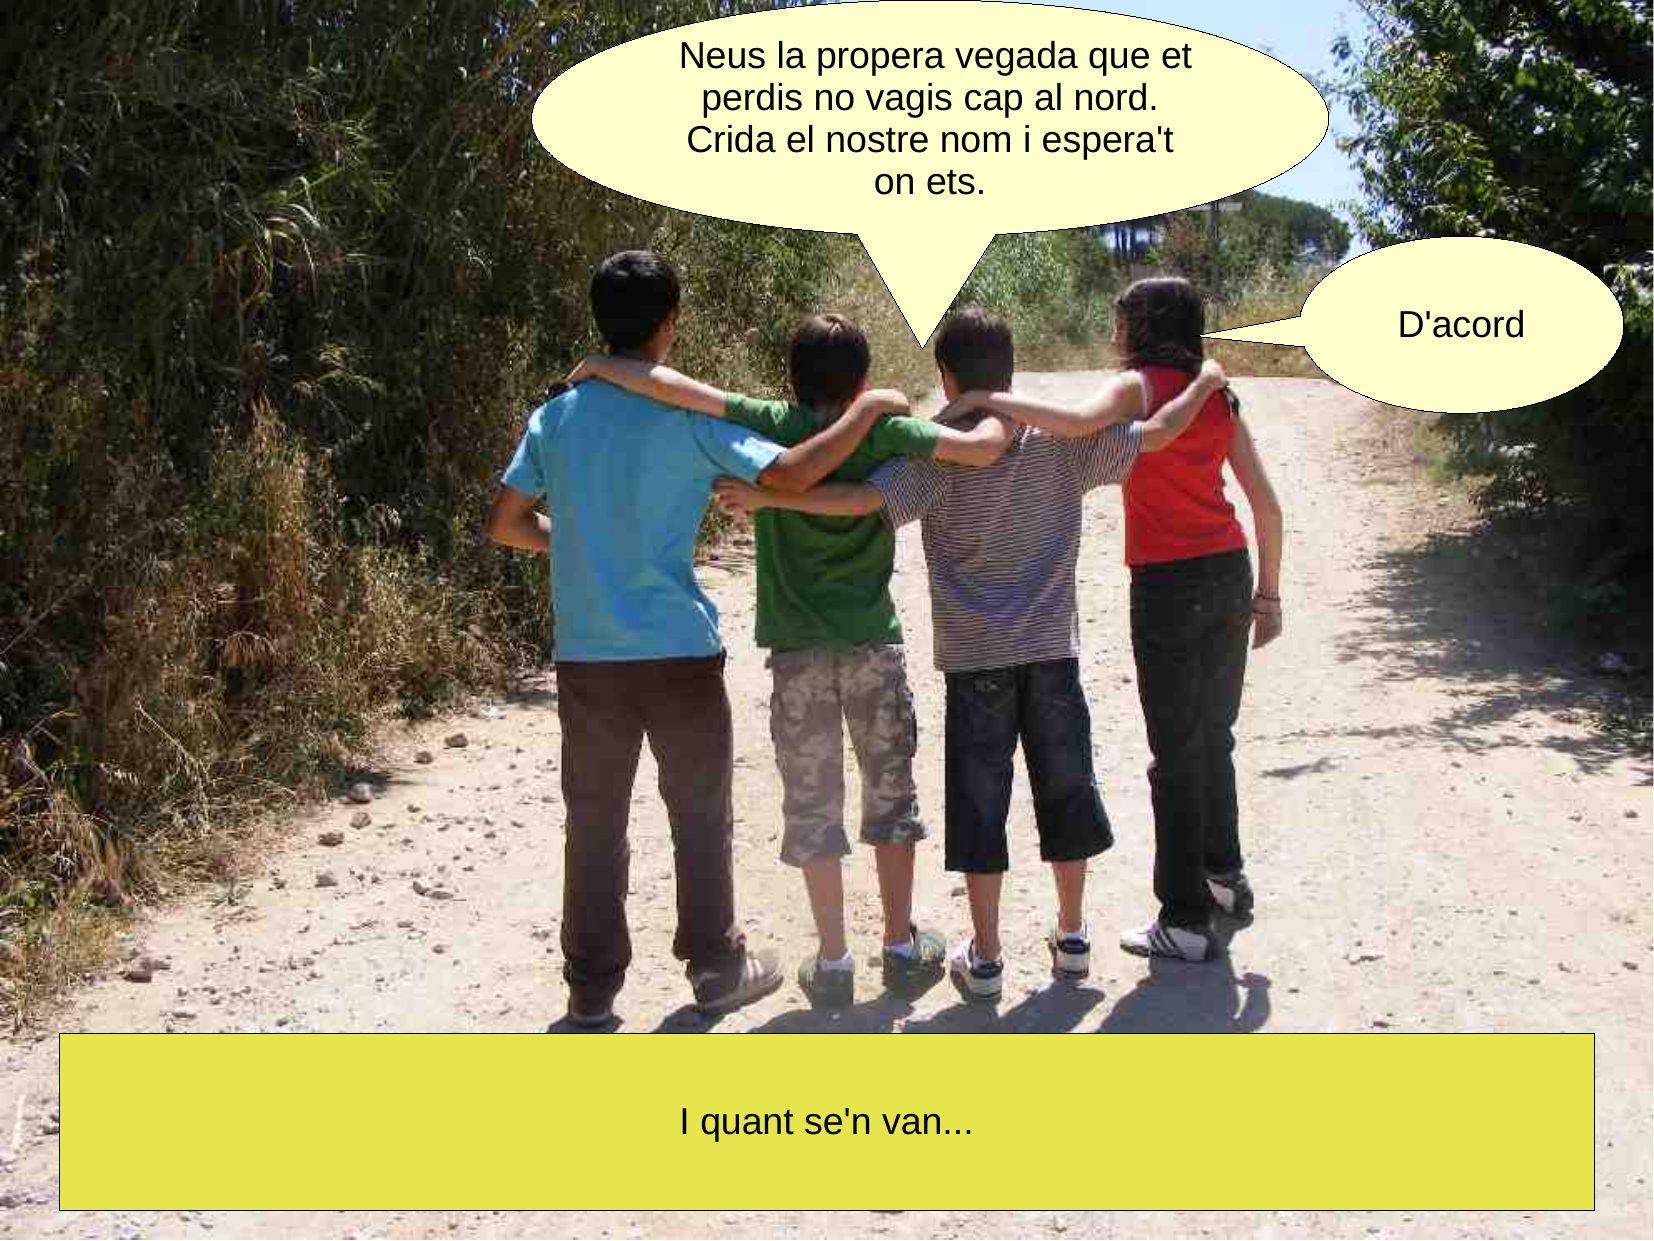

Neus la propera vegada que et perdis no vagis cap al nord.
Crida el nostre nom i espera't on ets.
D'acord
I quant se'n van...